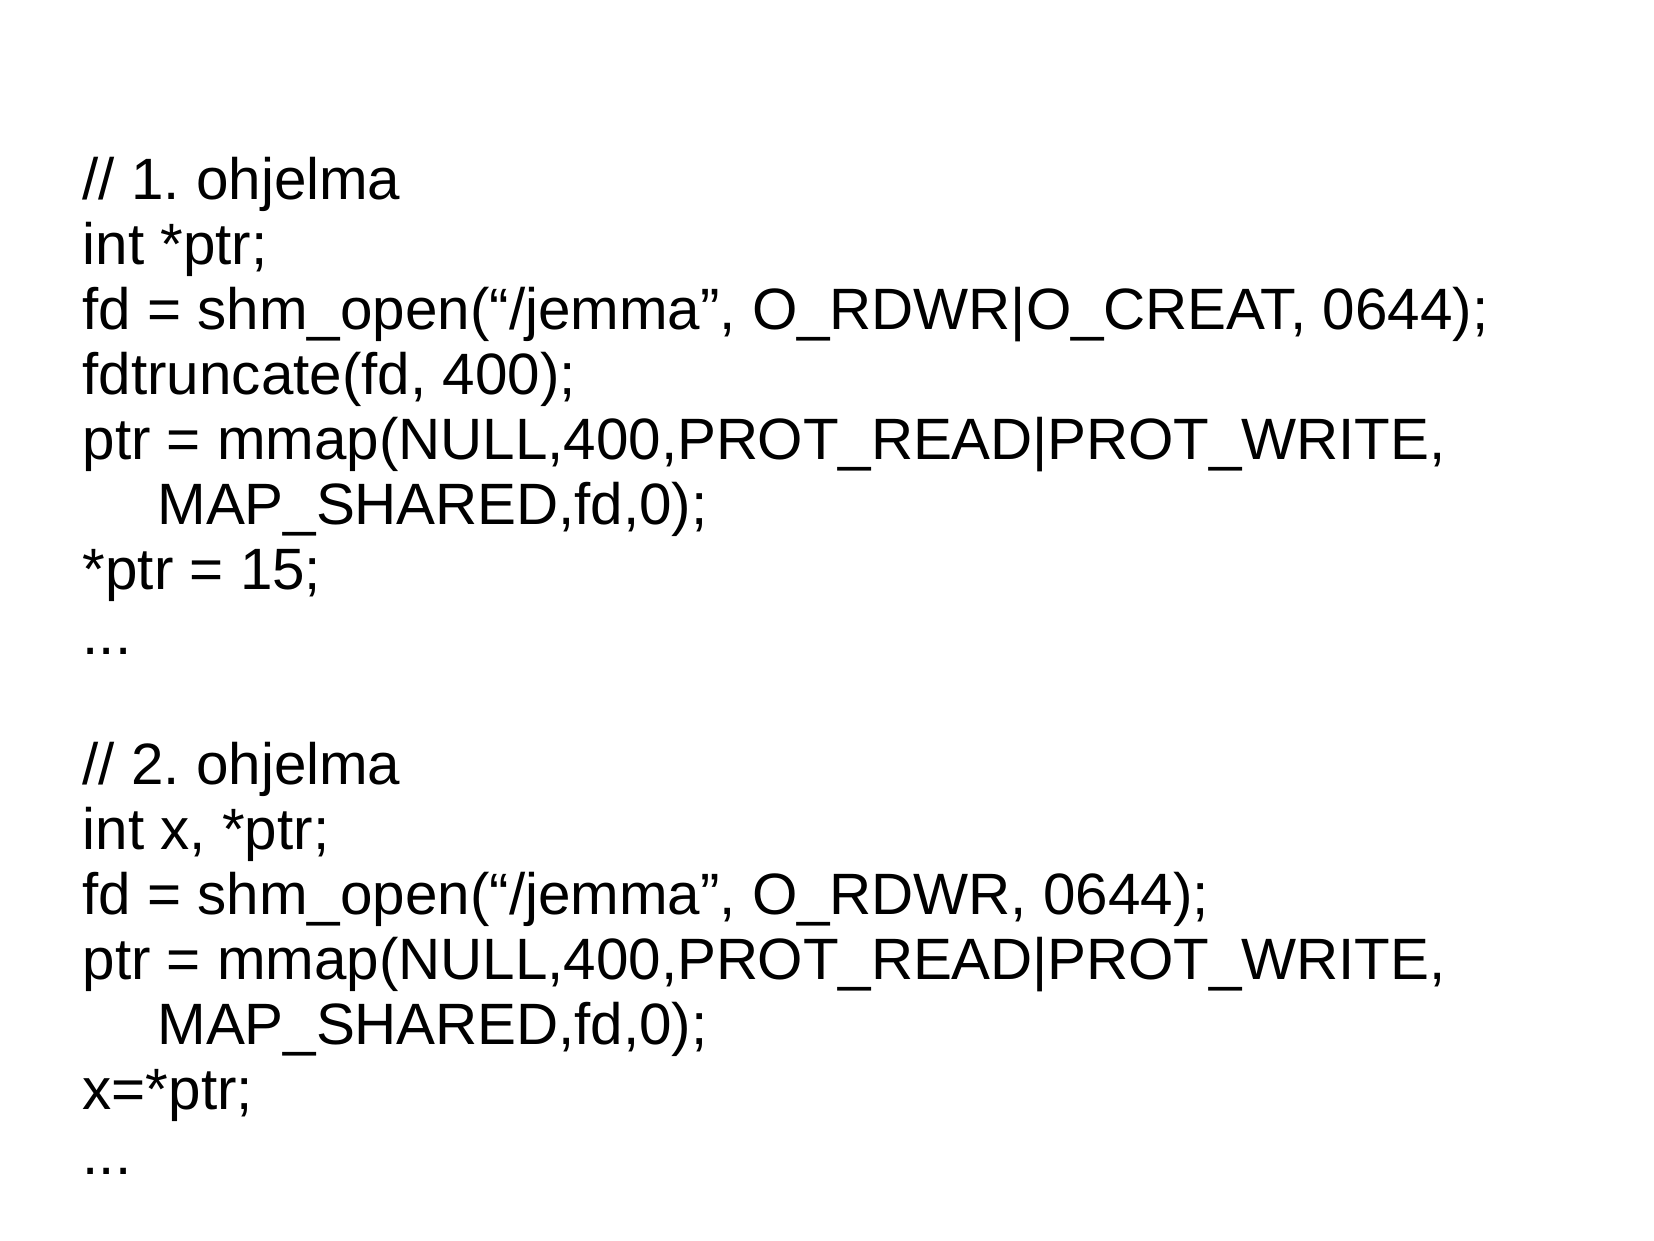

// 1. ohjelma
int *ptr;
fd = shm_open(“/jemma”, O_RDWR|O_CREAT, 0644);
fdtruncate(fd, 400);
ptr = mmap(NULL,400,PROT_READ|PROT_WRITE,
	MAP_SHARED,fd,0);
*ptr = 15;
...
// 2. ohjelma
int x, *ptr;
fd = shm_open(“/jemma”, O_RDWR, 0644);
ptr = mmap(NULL,400,PROT_READ|PROT_WRITE,
	MAP_SHARED,fd,0);
x=*ptr;
...